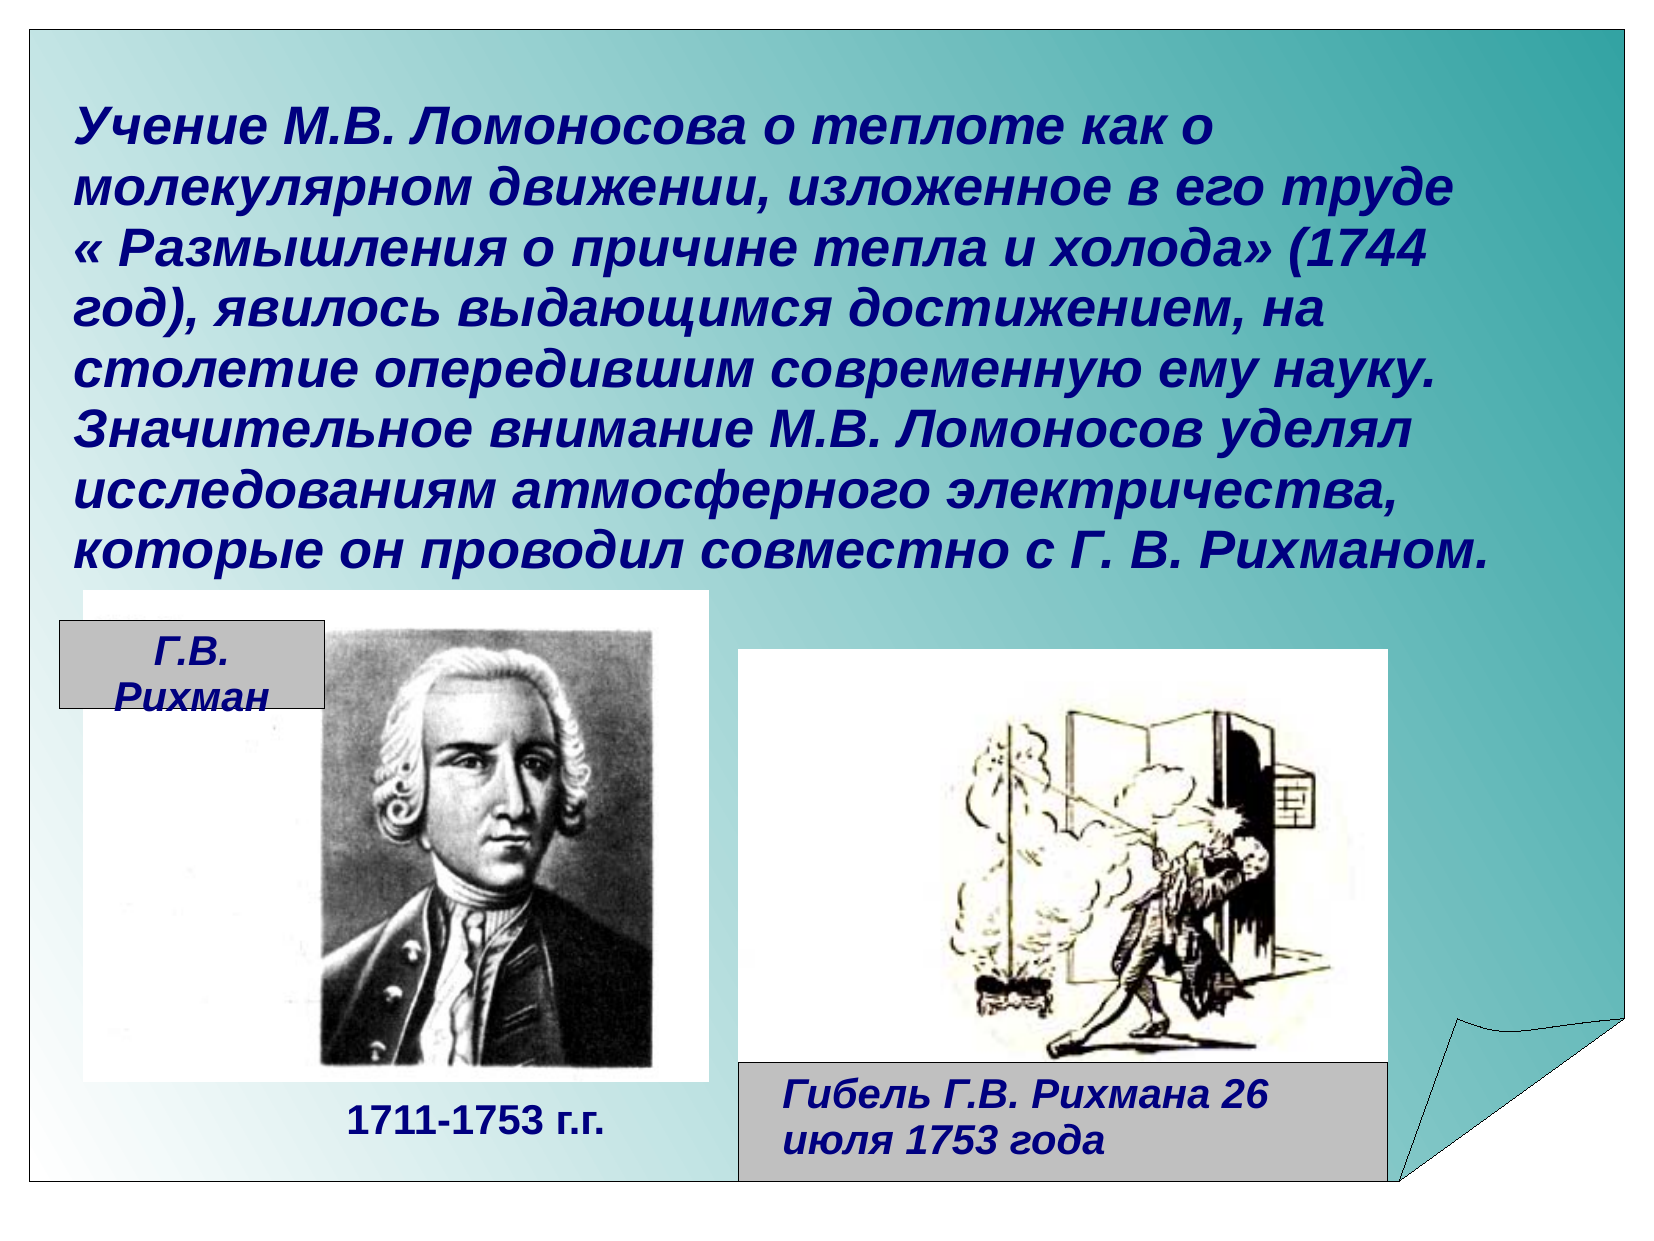

Учение М.В. Ломоносова о теплоте как о молекулярном движении, изложенное в его труде « Размышления о причине тепла и холода» (1744 год), явилось выдающимся достижением, на столетие опередившим современную ему науку.
Значительное внимание М.В. Ломоносов уделял исследованиям атмосферного электричества, которые он проводил совместно с Г. В. Рихманом.
Г.В. Рихман
Гибель Г.В. Рихмана 26 июля 1753 года
1711-1753 г.г.